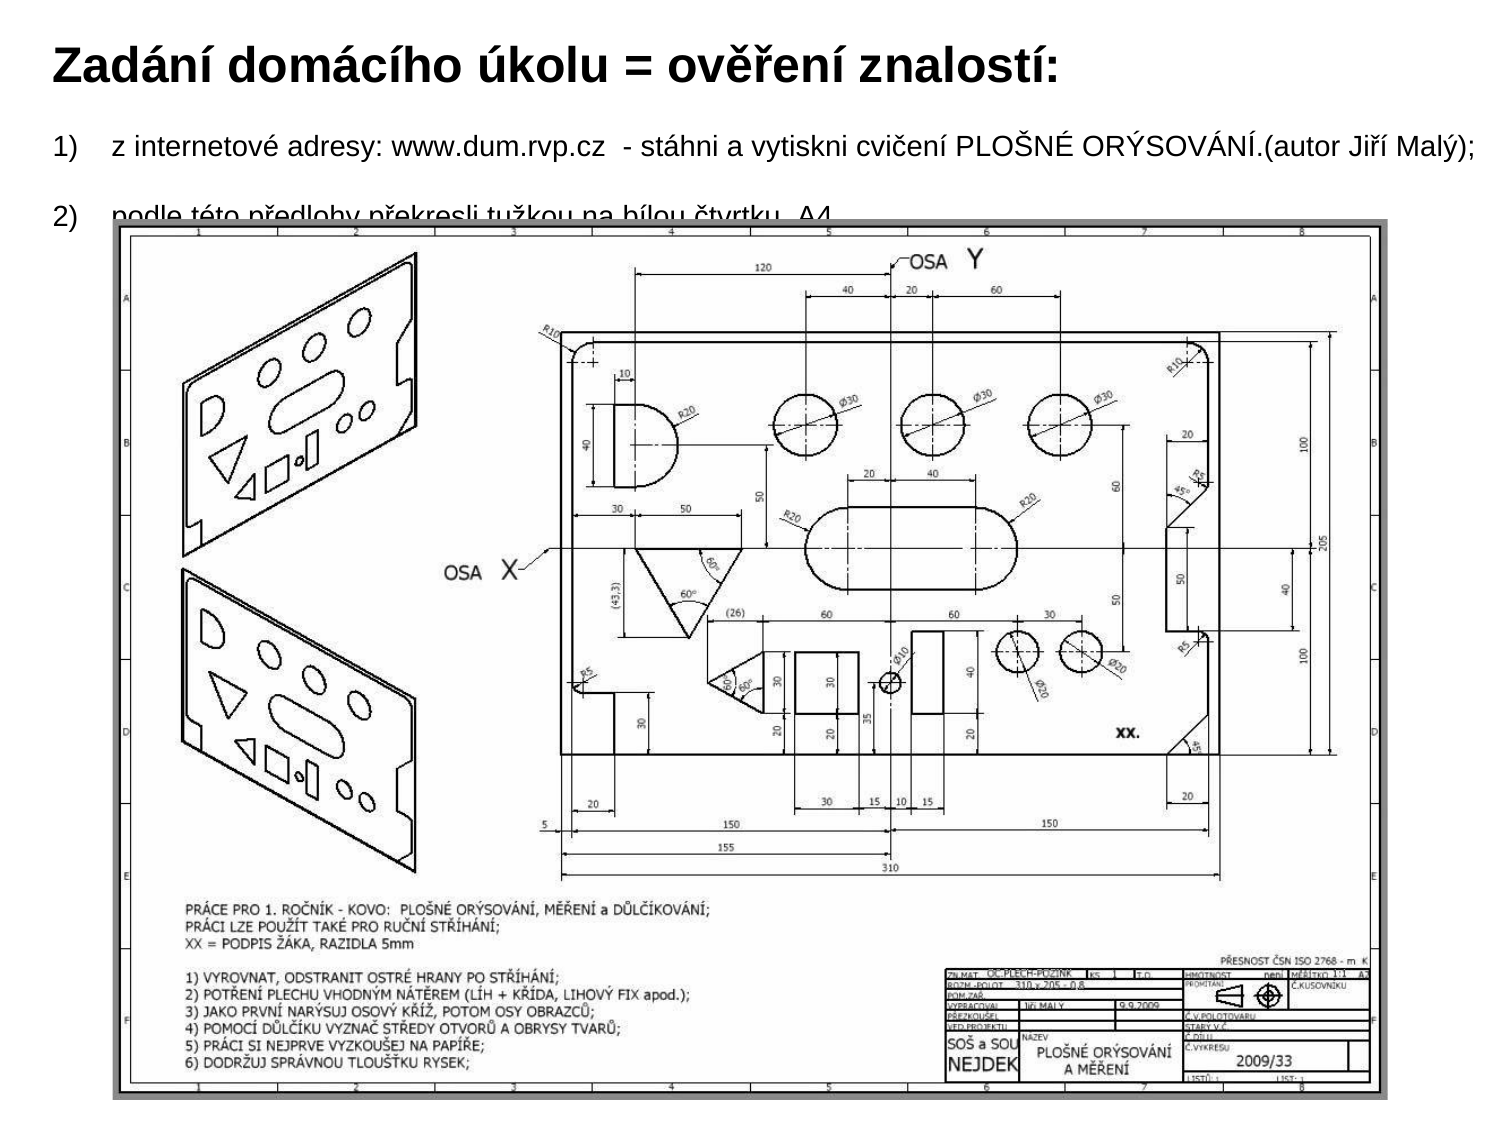

# Zadání domácího úkolu = ověření znalostí: 1) z internetové adresy: www.dum.rvp.cz - stáhni a vytiskni cvičení PLOŠNÉ ORÝSOVÁNÍ.(autor Jiří Malý); 2) podle této předlohy překresli tužkou na bílou čtvrtku A4.